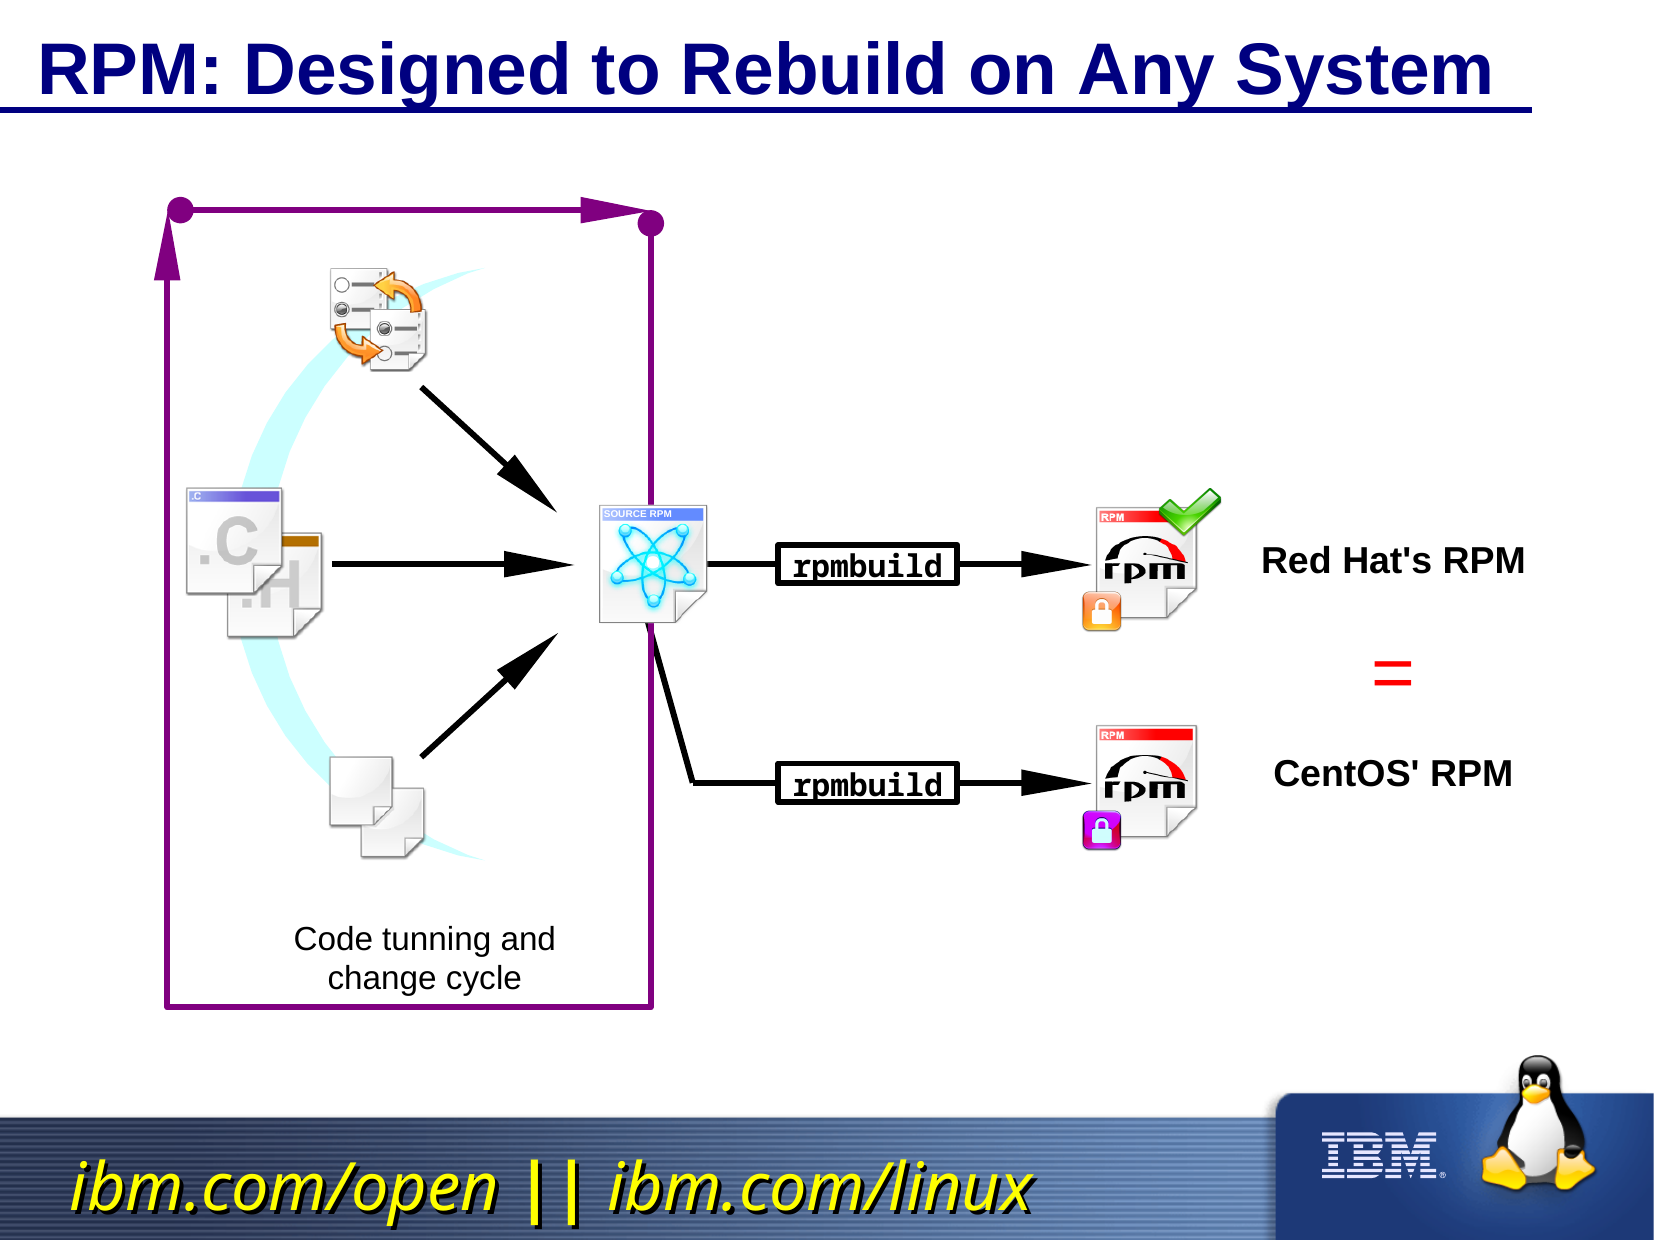

RPM: Designed to Rebuild on Any System
SOURCE RPM
rpmbuild
Red Hat's RPM
=
CentOS' RPM
rpmbuild
Code tunning and change cycle